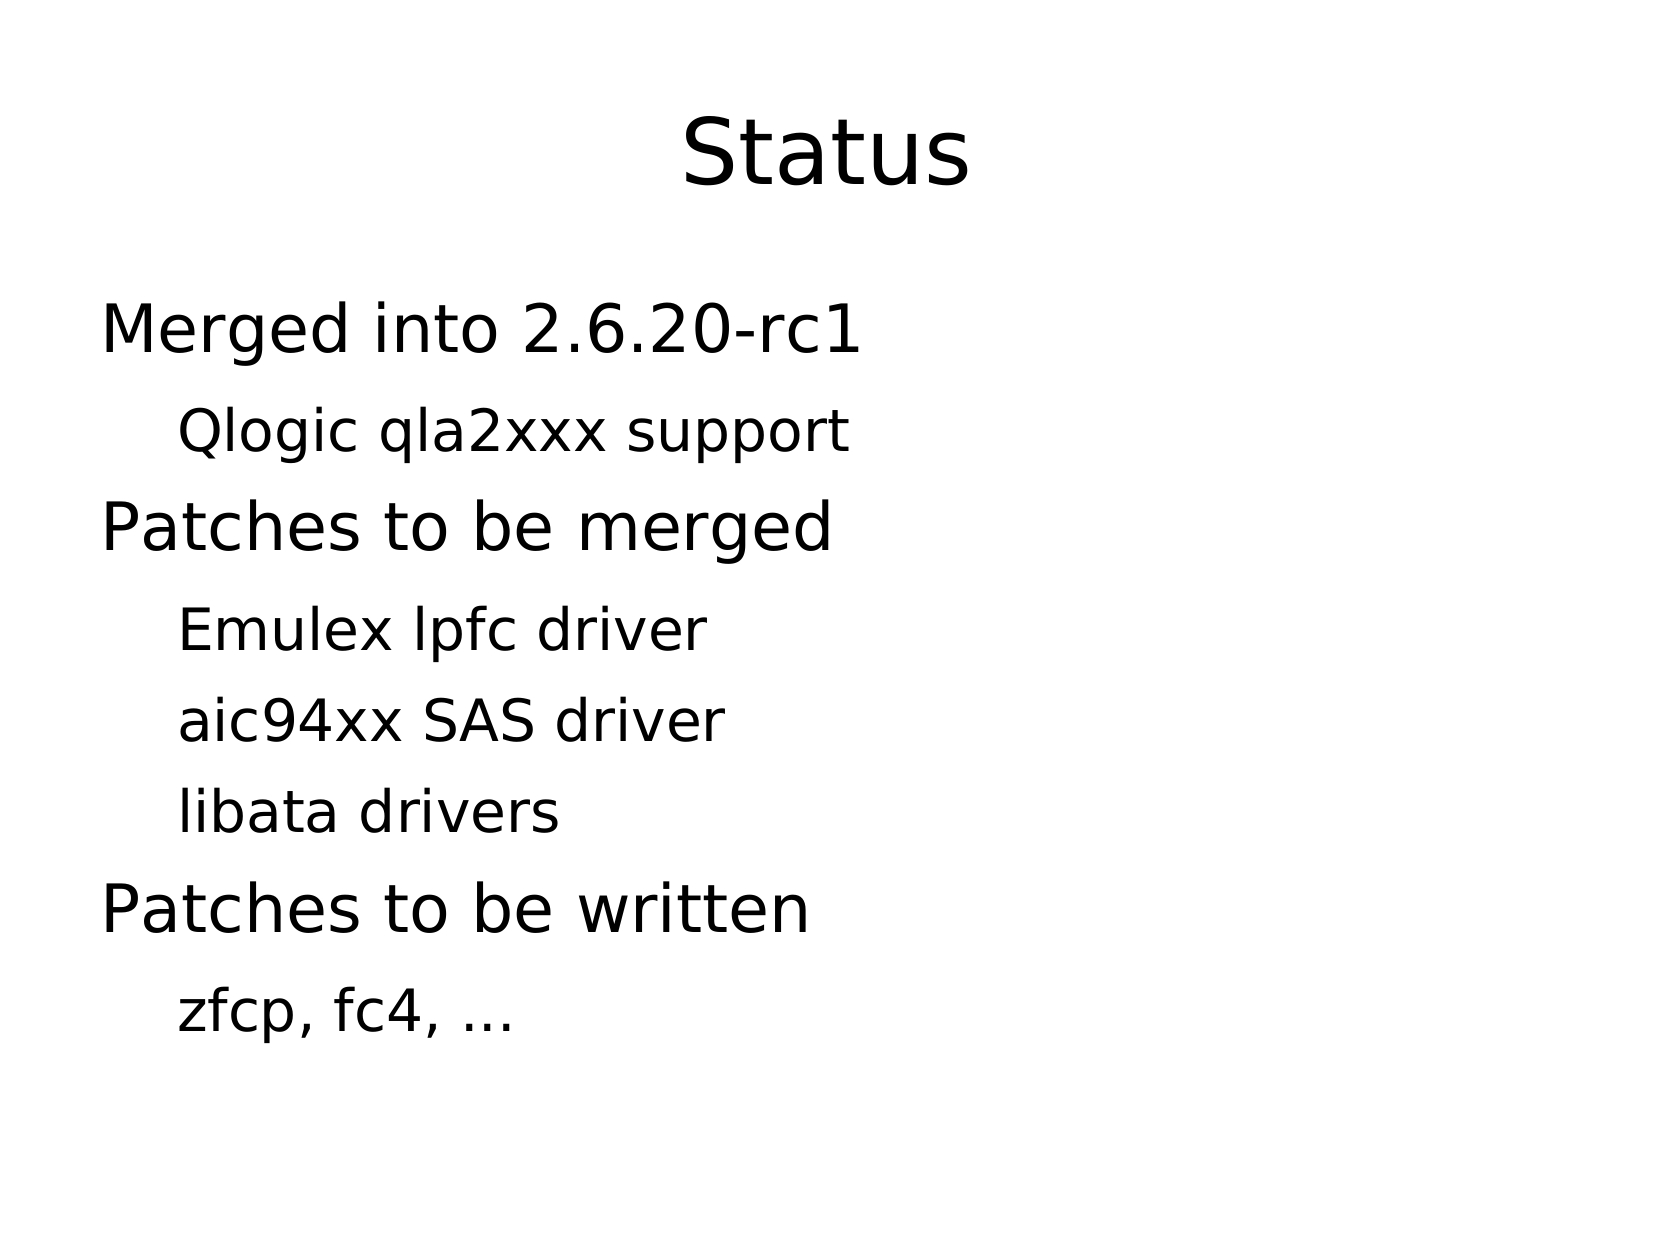

# Status
Merged into 2.6.20-rc1
Qlogic qla2xxx support
Patches to be merged
Emulex lpfc driver
aic94xx SAS driver
libata drivers
Patches to be written
zfcp, fc4, ...